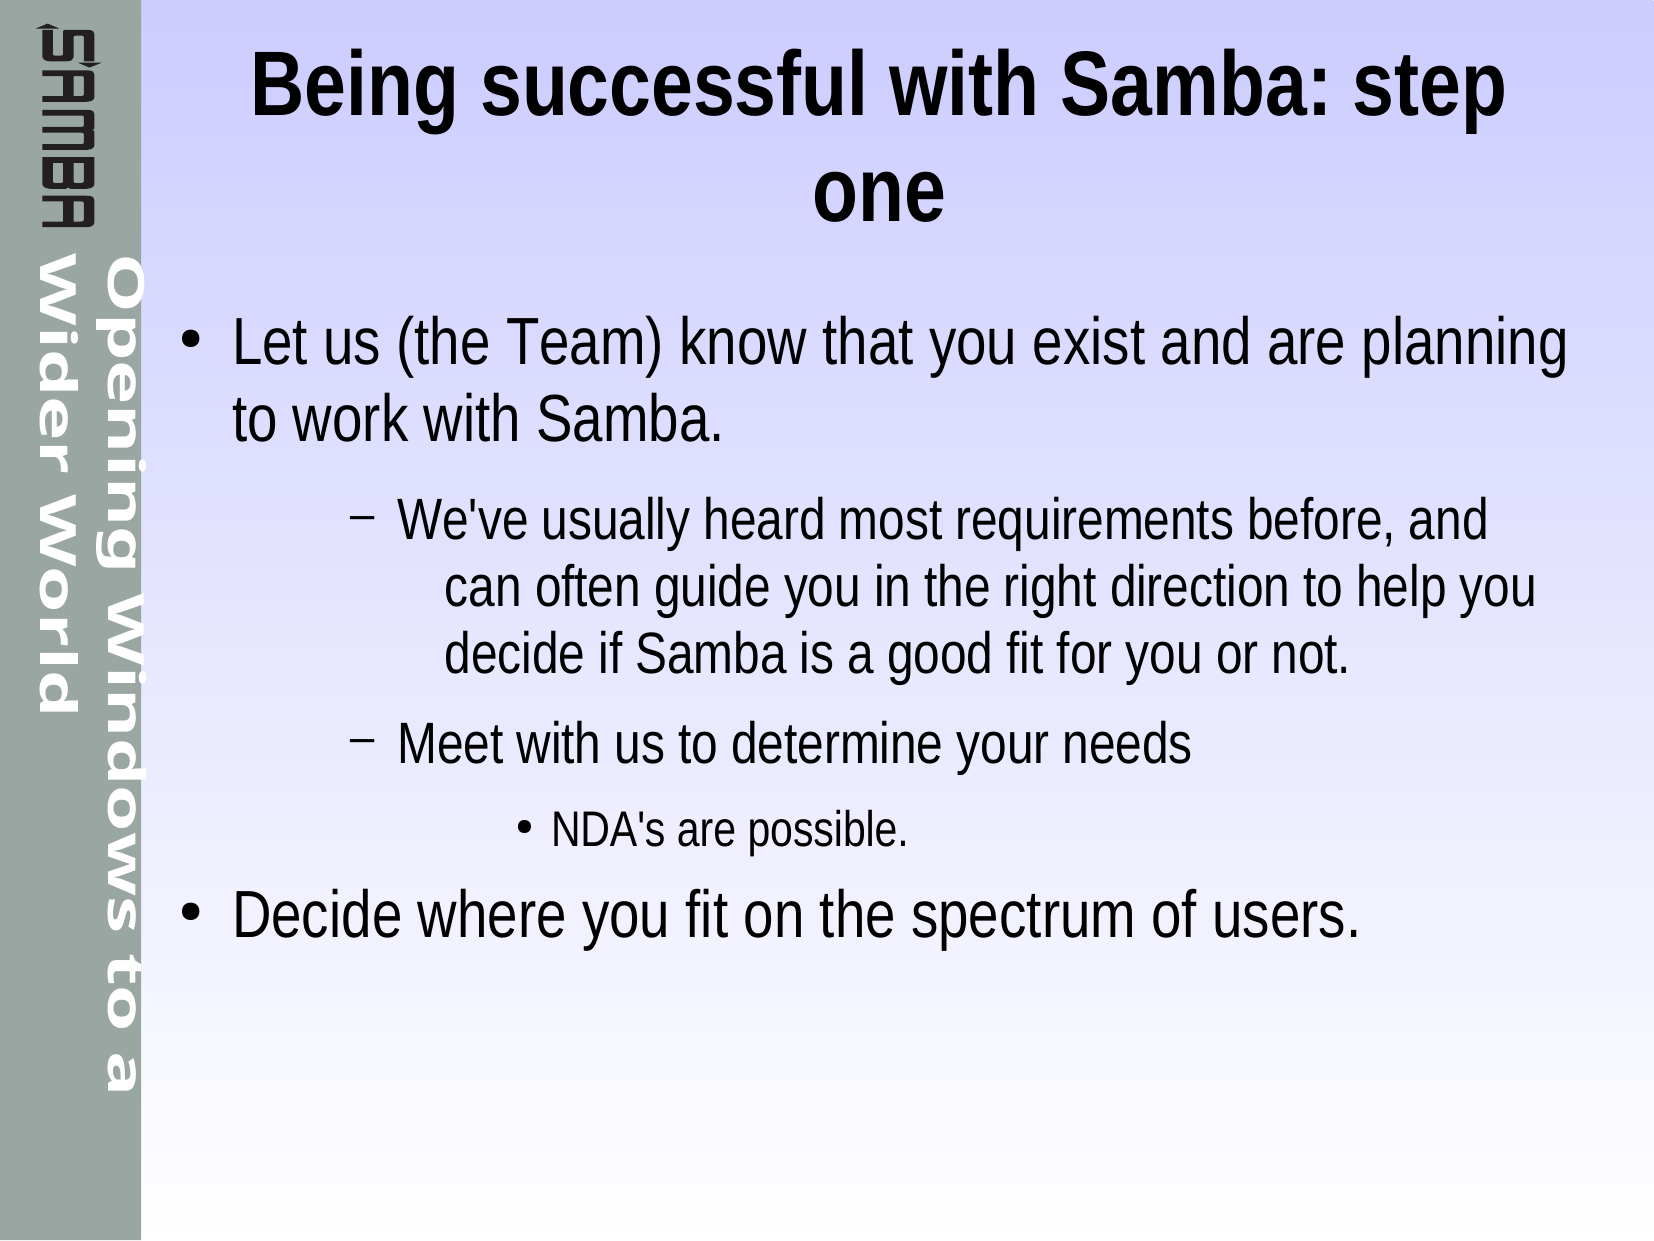

# Being successful with Samba: step one
Let us (the Team) know that you exist and are planning to work with Samba.
We've usually heard most requirements before, and can often guide you in the right direction to help you decide if Samba is a good fit for you or not.
Meet with us to determine your needs
NDA's are possible.
Decide where you fit on the spectrum of users.